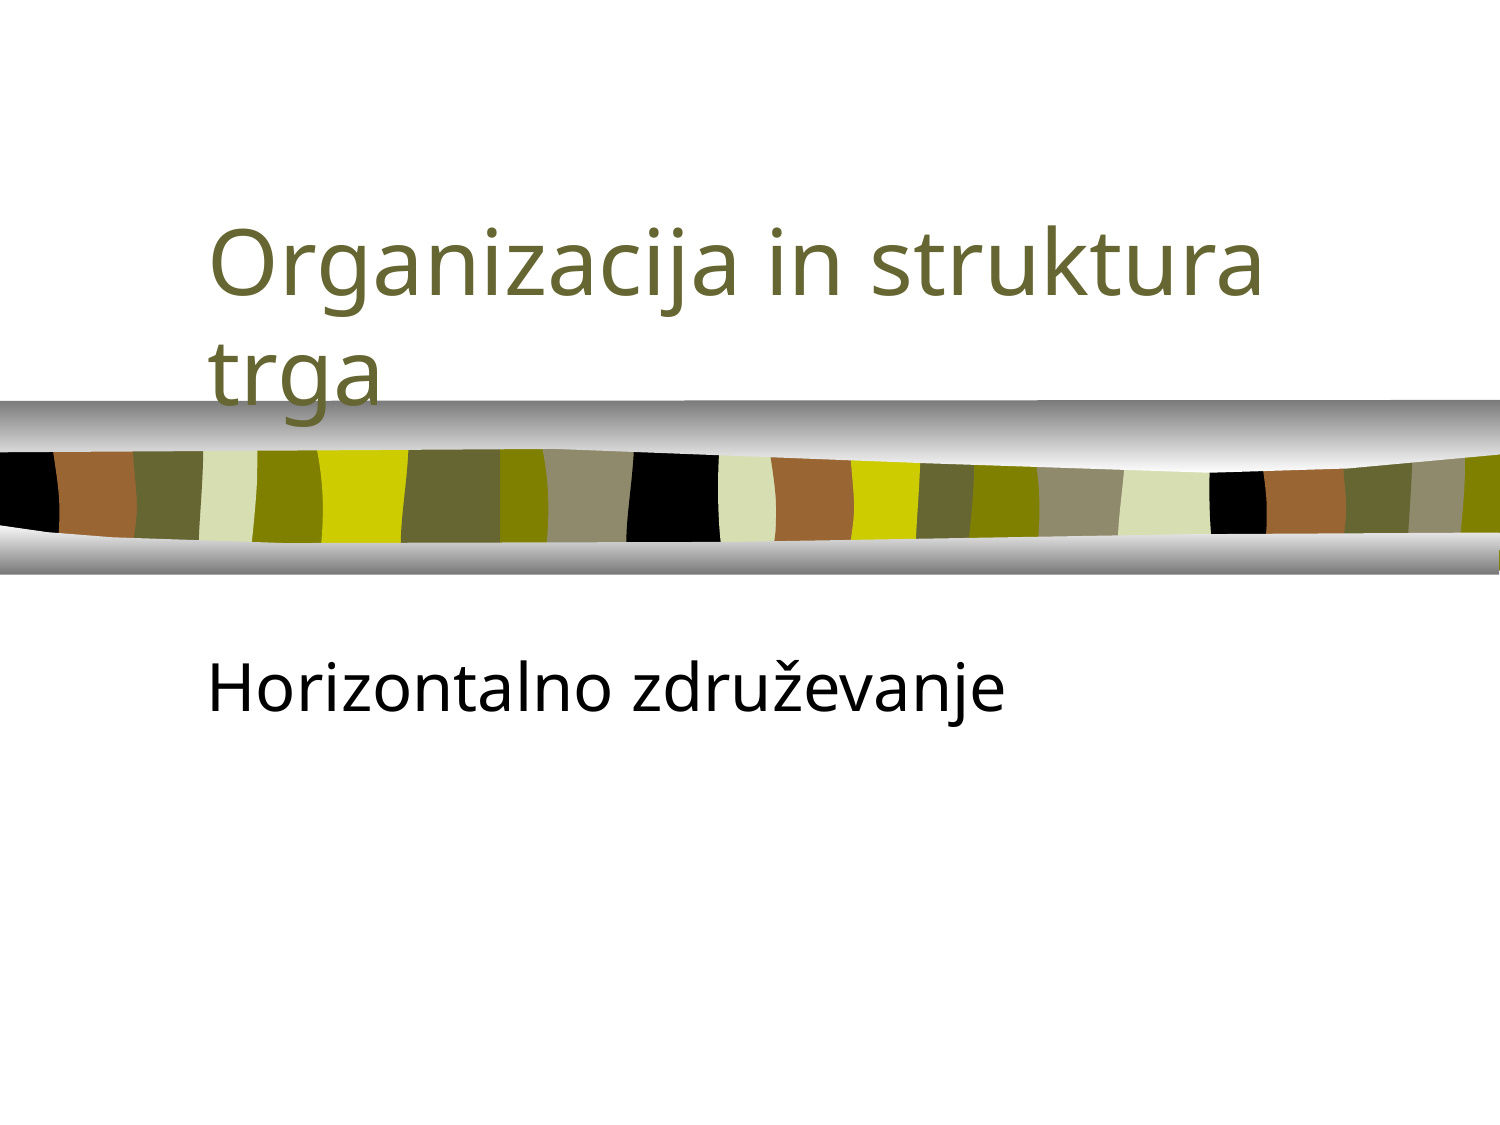

# Organizacija in struktura trga
Horizontalno združevanje